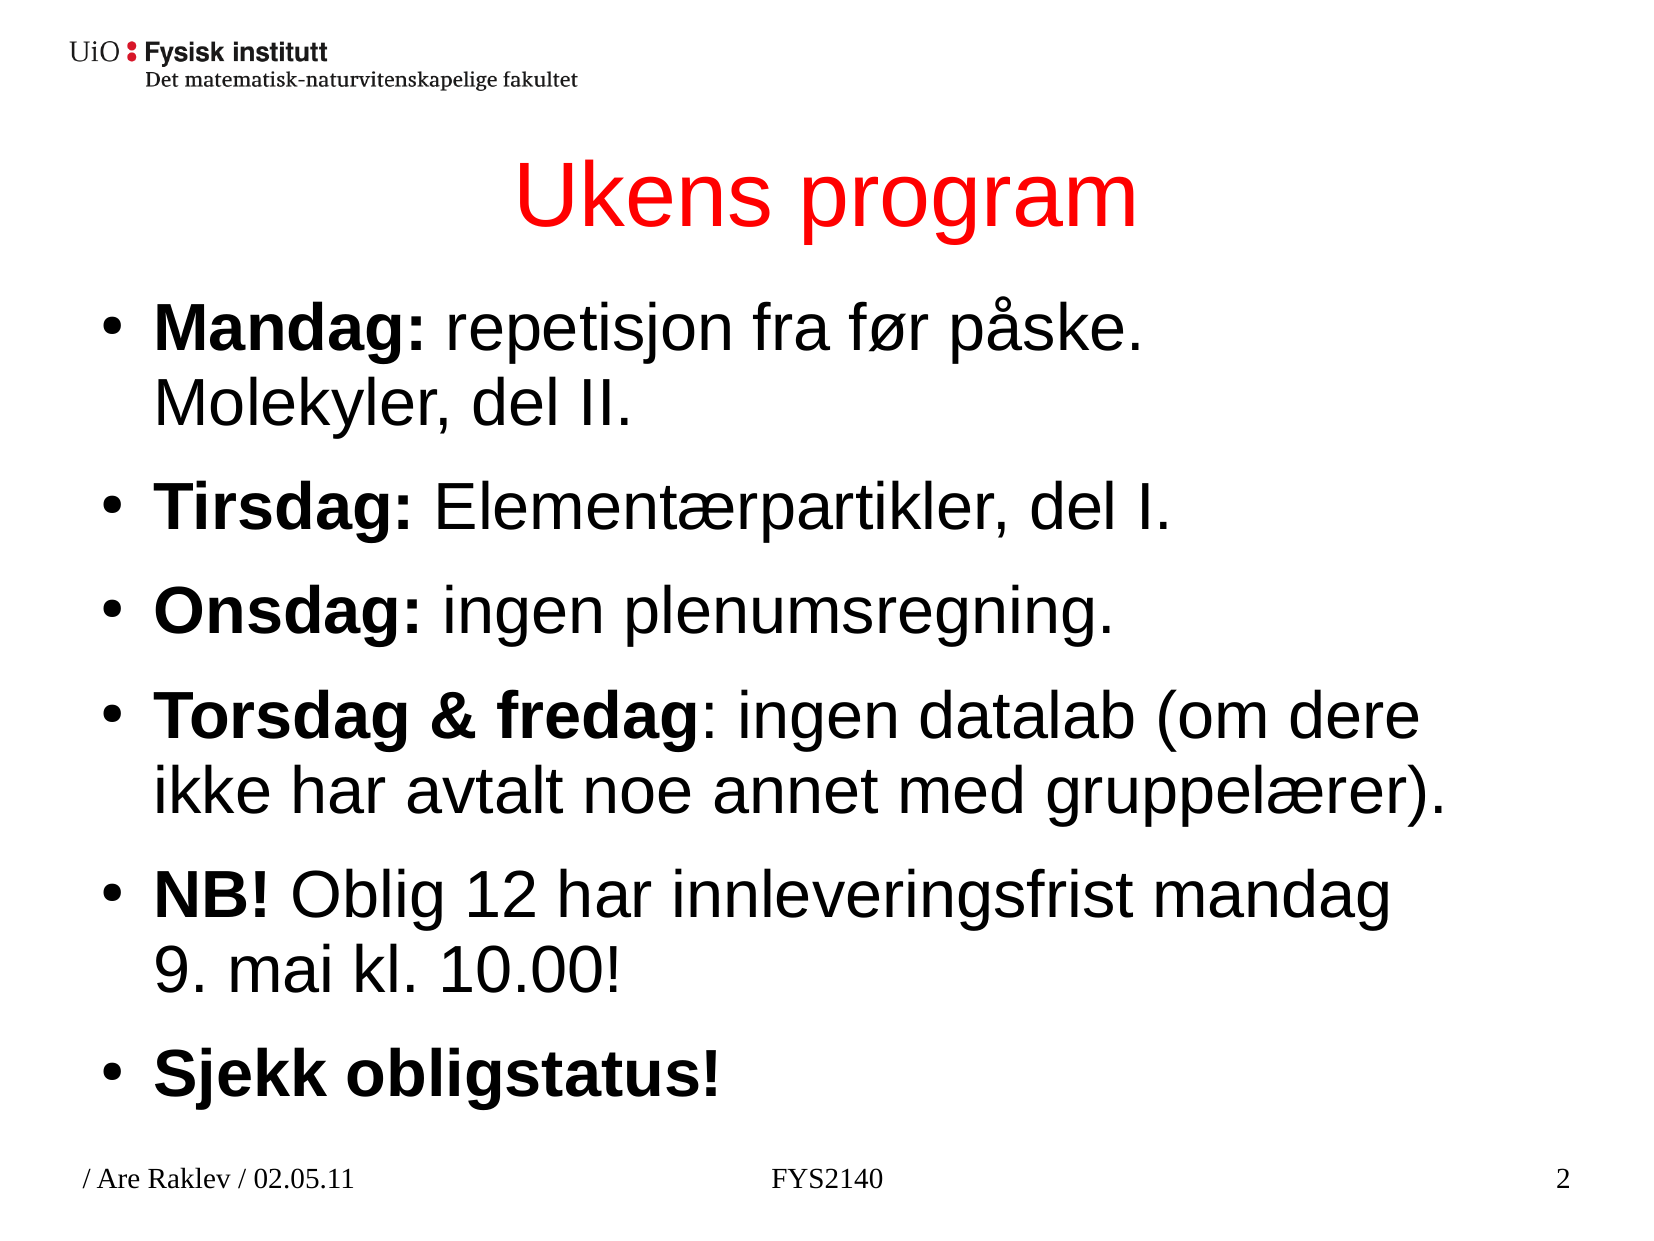

# Ukens program
Mandag: repetisjon fra før påske. Molekyler, del II.
Tirsdag: Elementærpartikler, del I.
Onsdag: ingen plenumsregning.
Torsdag & fredag: ingen datalab (om dere ikke har avtalt noe annet med gruppelærer).
NB! Oblig 12 har innleveringsfrist mandag 9. mai kl. 10.00!
Sjekk obligstatus!
/ Are Raklev / 02.05.11
FYS2140
2